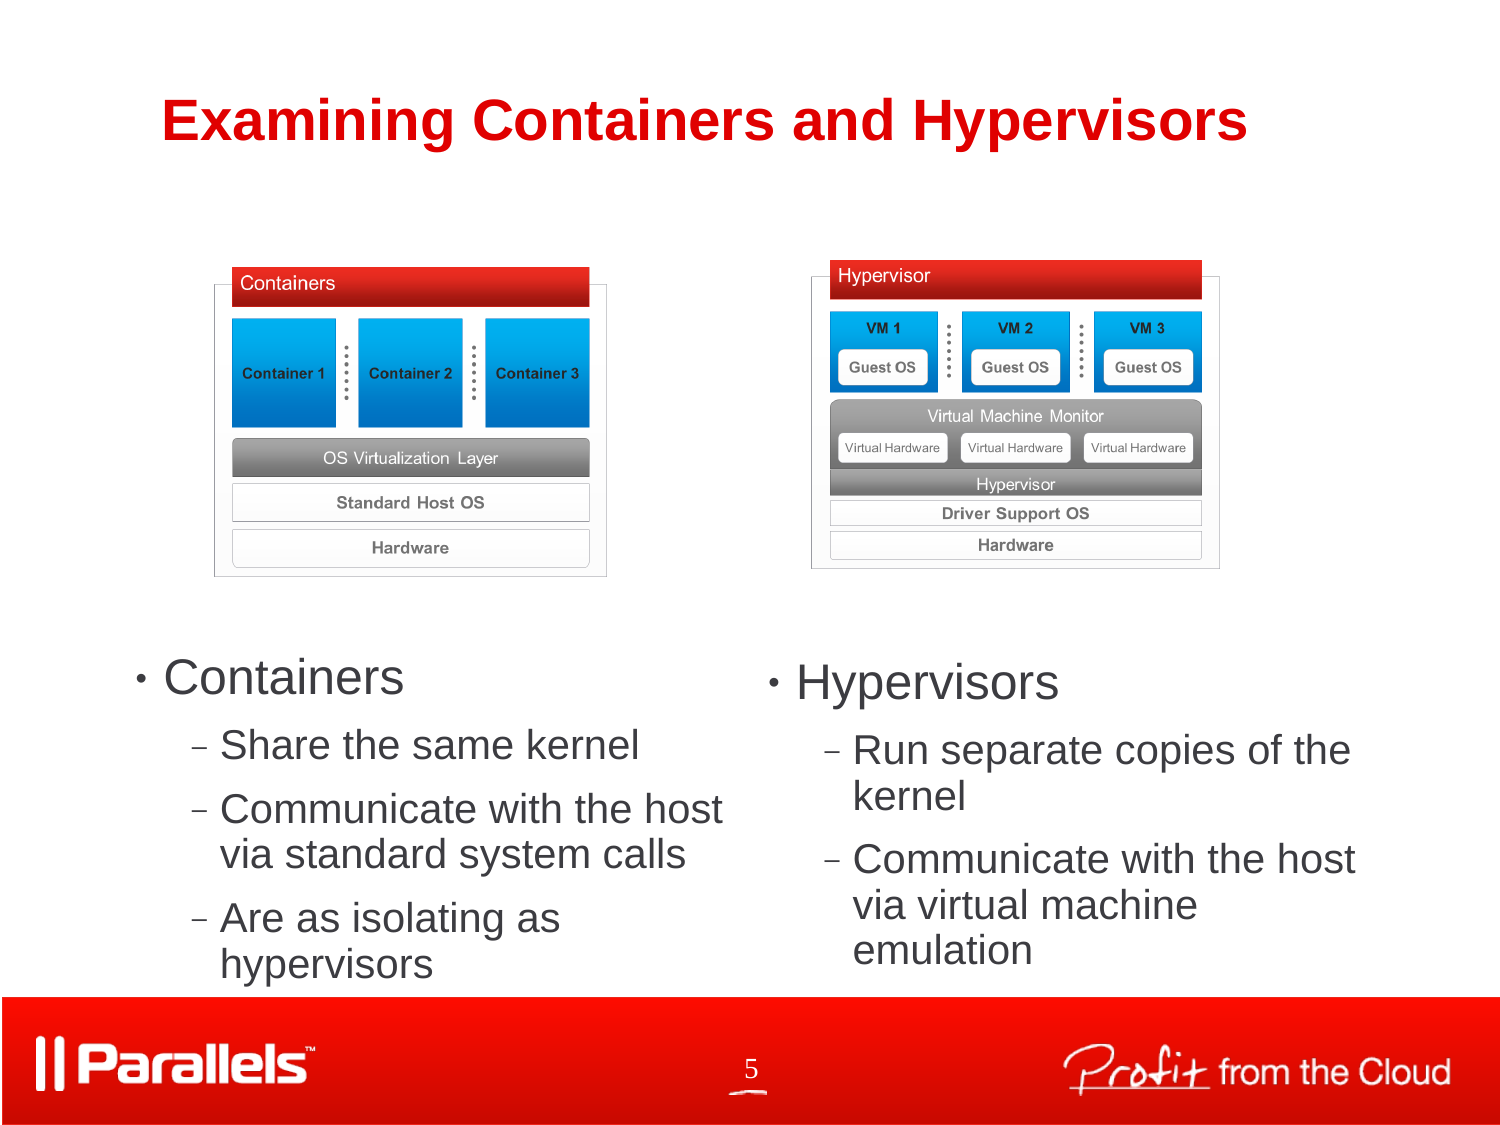

# Examining Containers and Hypervisors
Containers
Share the same kernel
Communicate with the host via standard system calls
Are as isolating as hypervisors
Hypervisors
Run separate copies of the kernel
Communicate with the host via virtual machine emulation